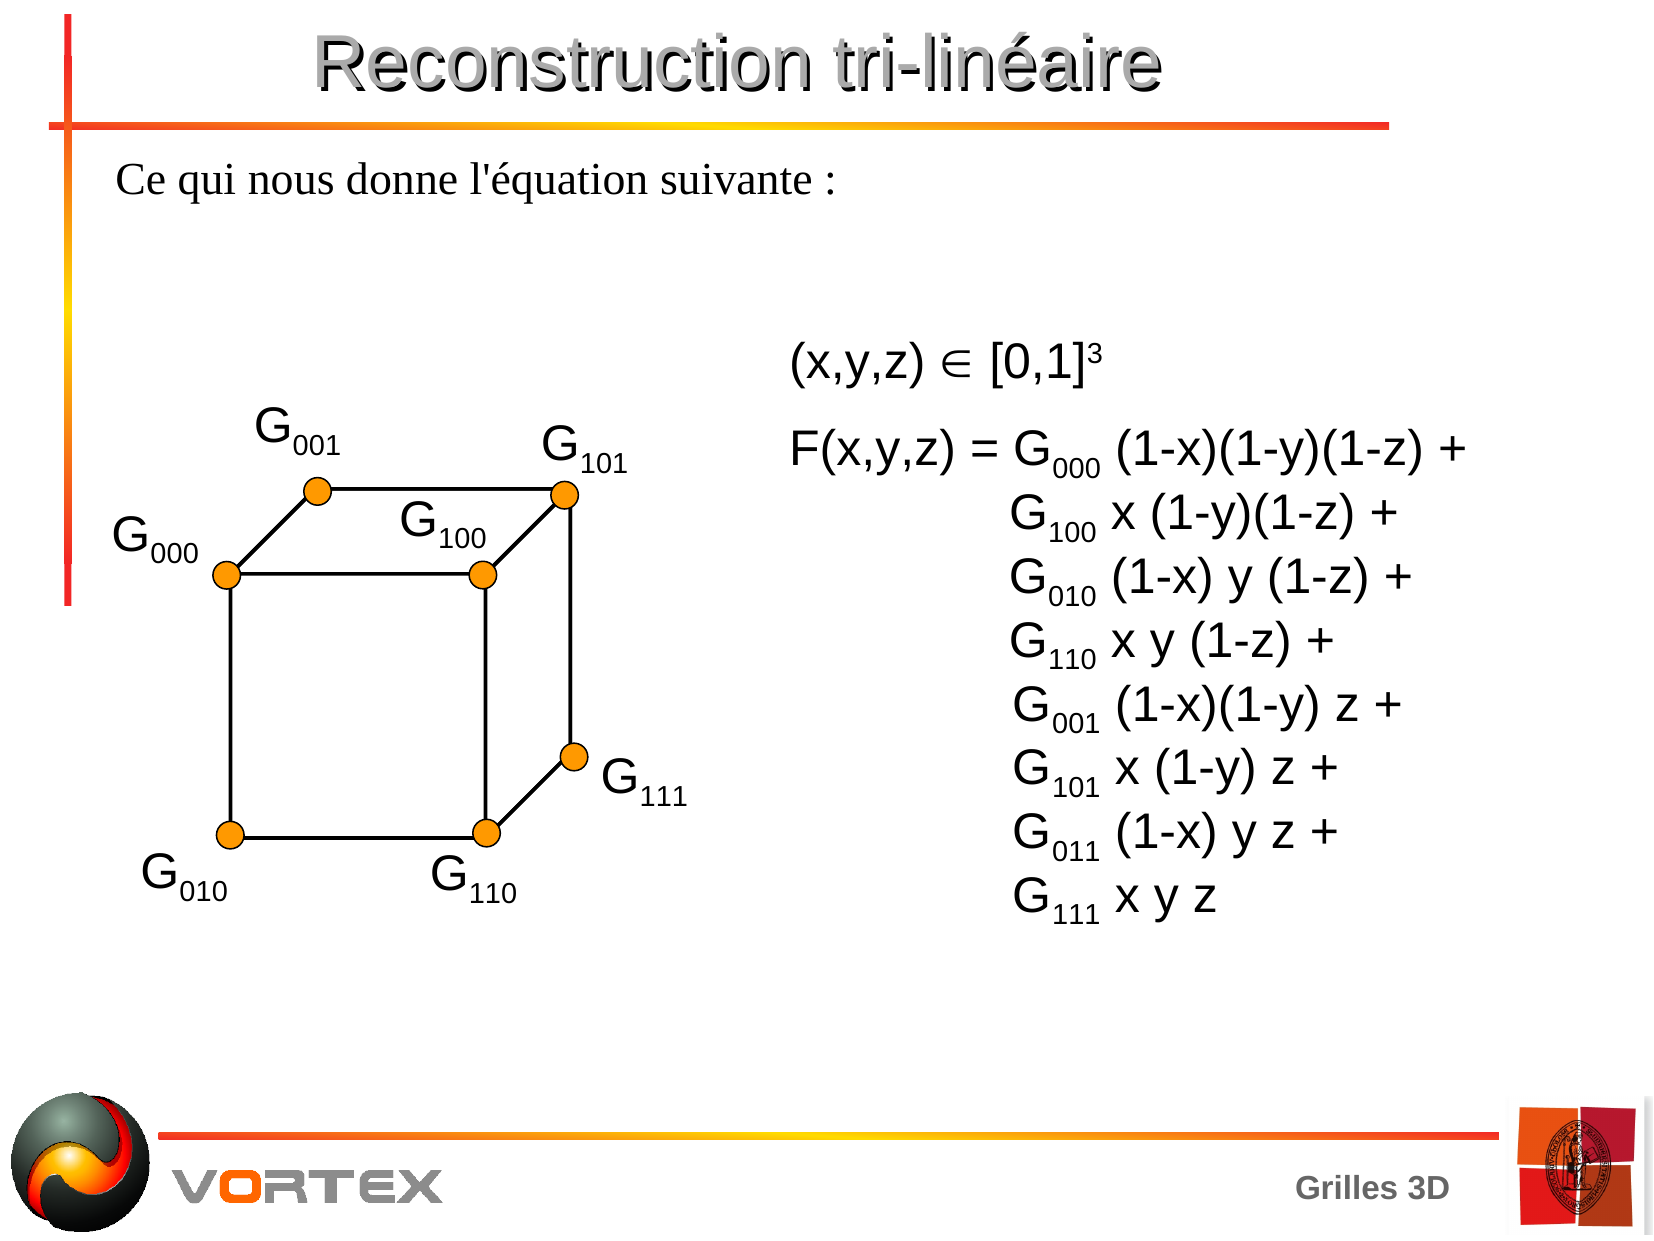

# Reconstruction tri-linéaire
Ce qui nous donne l'équation suivante :
(x,y,z)  [0,1]3
F(x,y,z) = G000 (1-x)(1-y)(1-z) +
	 G100 x (1-y)(1-z) +	 	 G010 (1-x) y (1-z) +		 G110 x y (1-z) +	 	 G001 (1-x)(1-y) z + 	 G101 x (1-y) z +	 	 G011 (1-x) y z +	 	 G111 x y z
G001
G101
G100
G000
G111
G010
G110